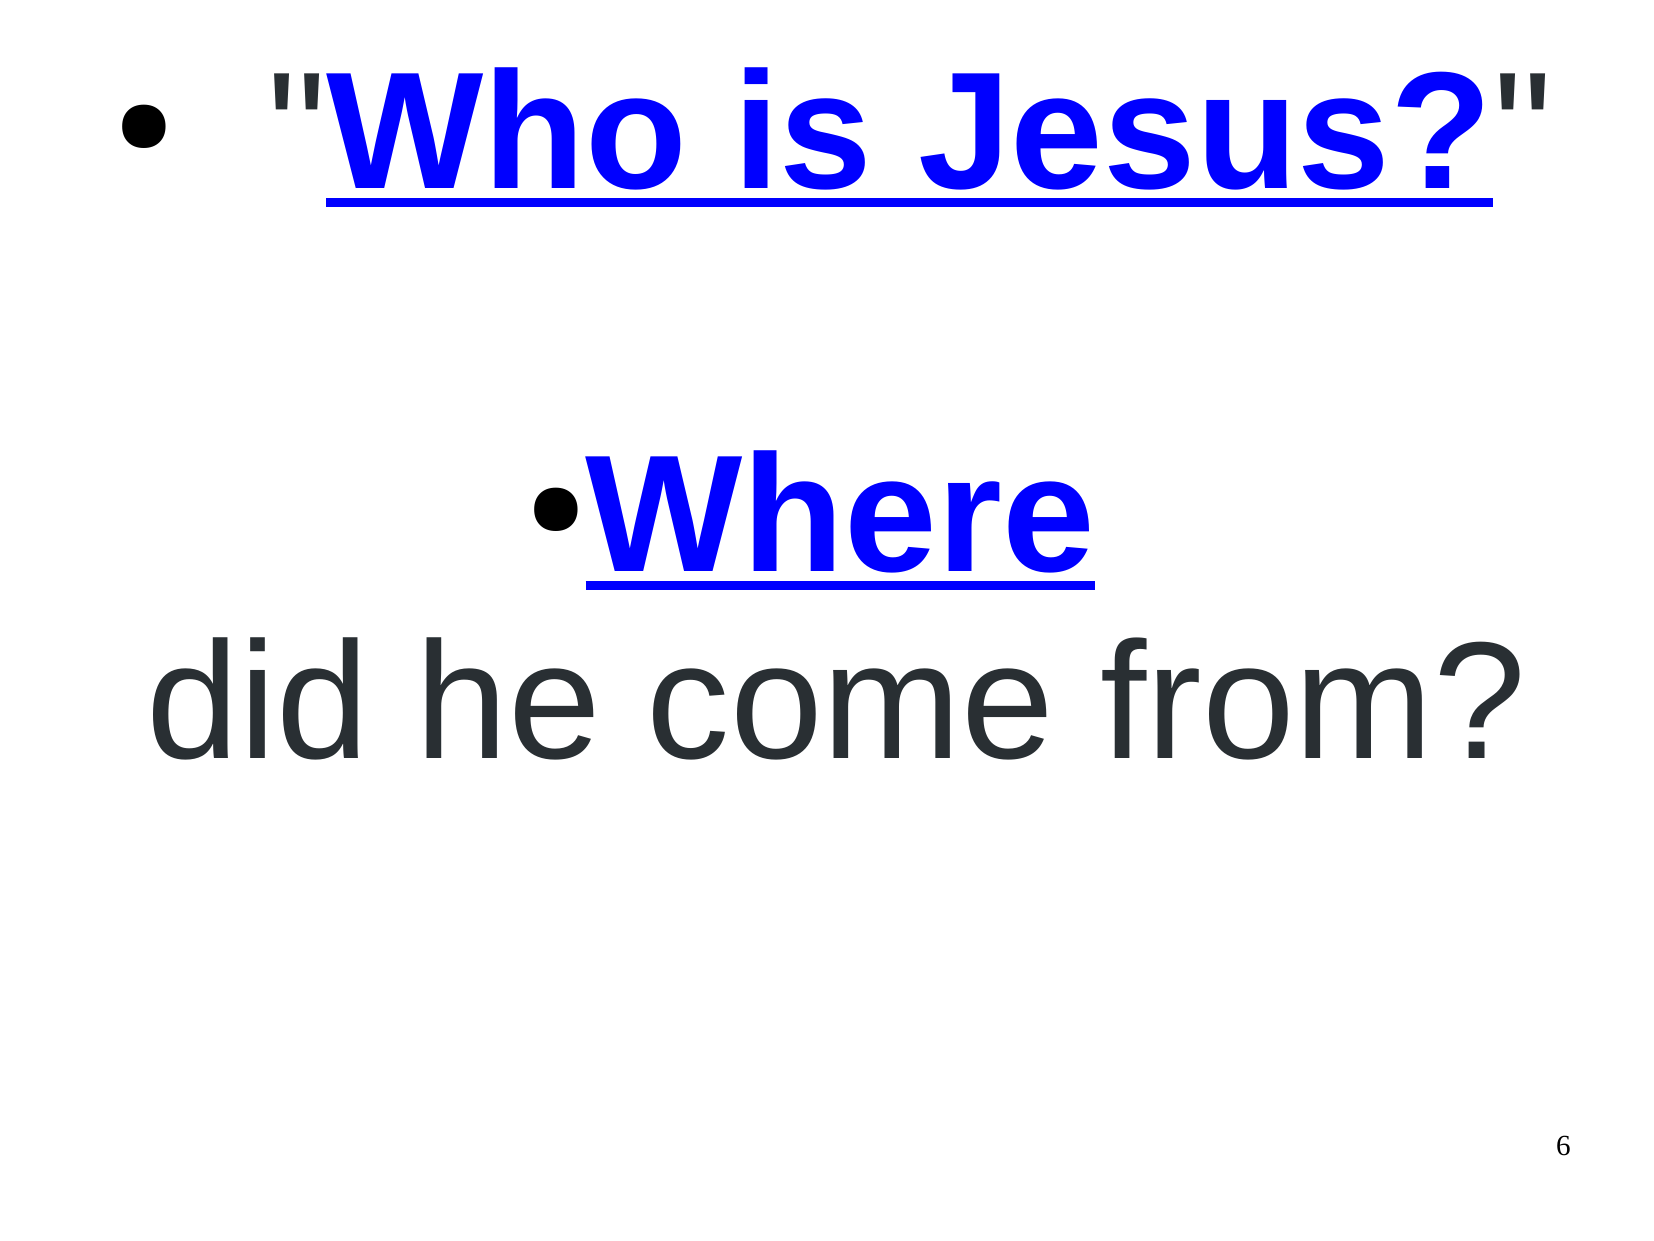

# "Who is Jesus?"
Where
did he come from?
6